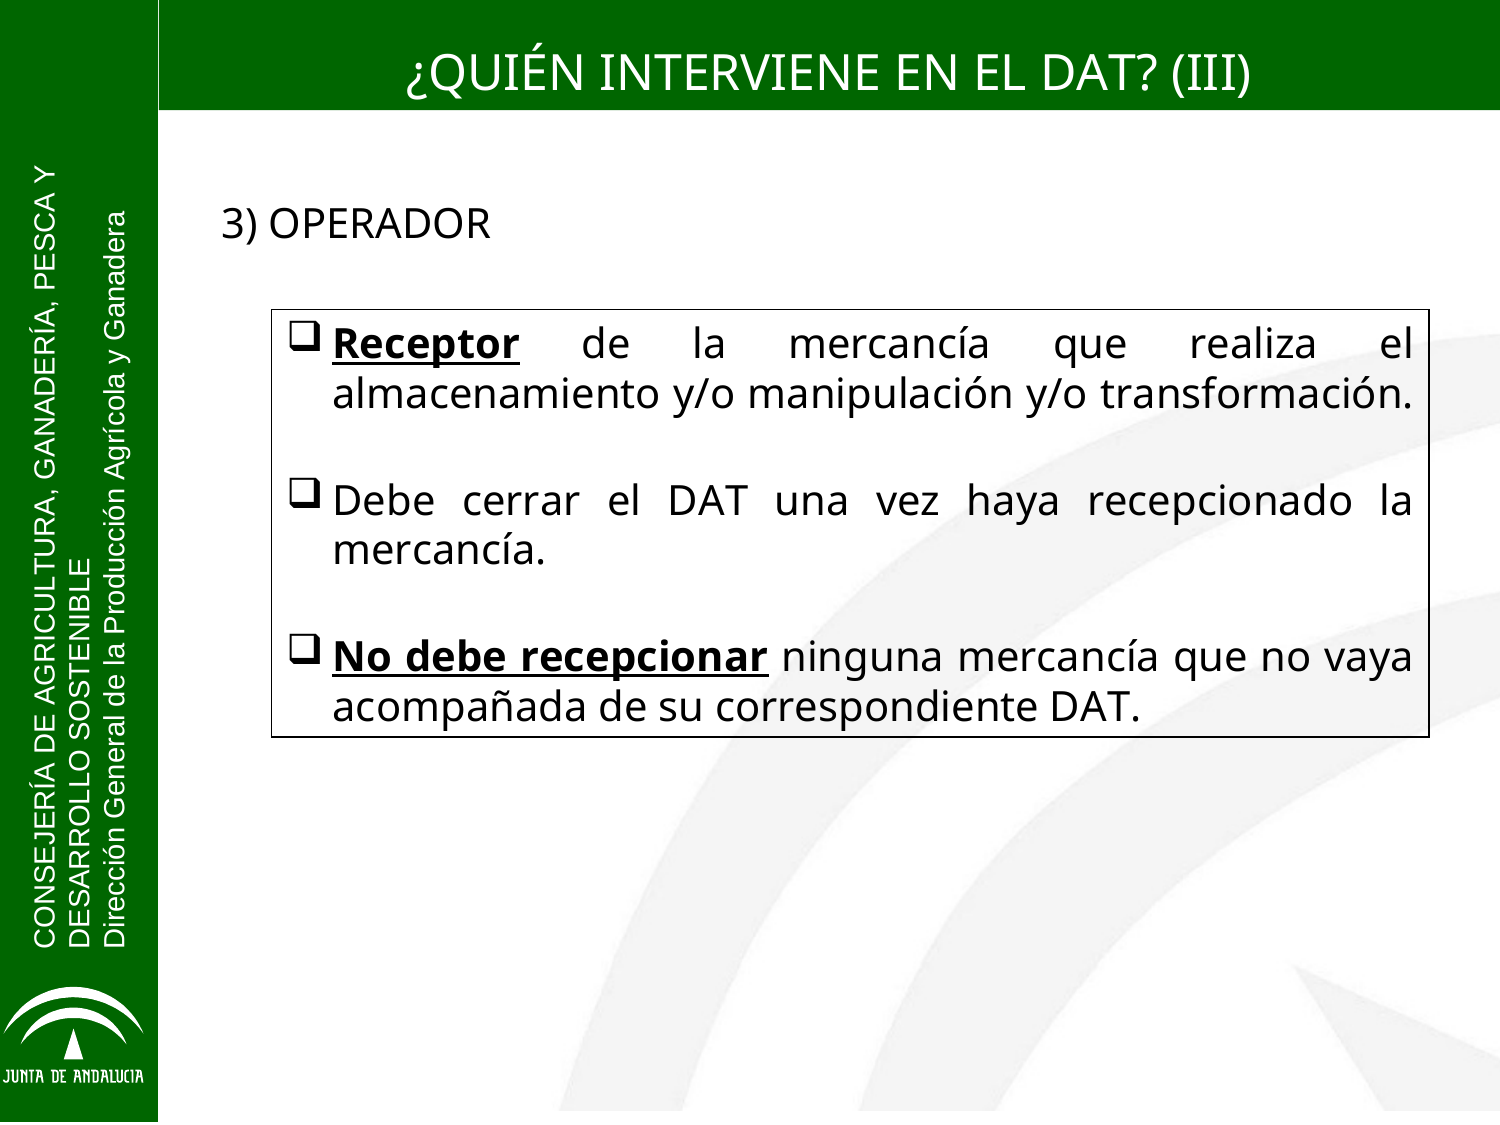

¿QUIÉN INTERVIENE EN EL DAT? (III)
3) OPERADOR
Receptor de la mercancía que realiza el almacenamiento y/o manipulación y/o transformación.
Debe cerrar el DAT una vez haya recepcionado la mercancía.
No debe recepcionar ninguna mercancía que no vaya acompañada de su correspondiente DAT.